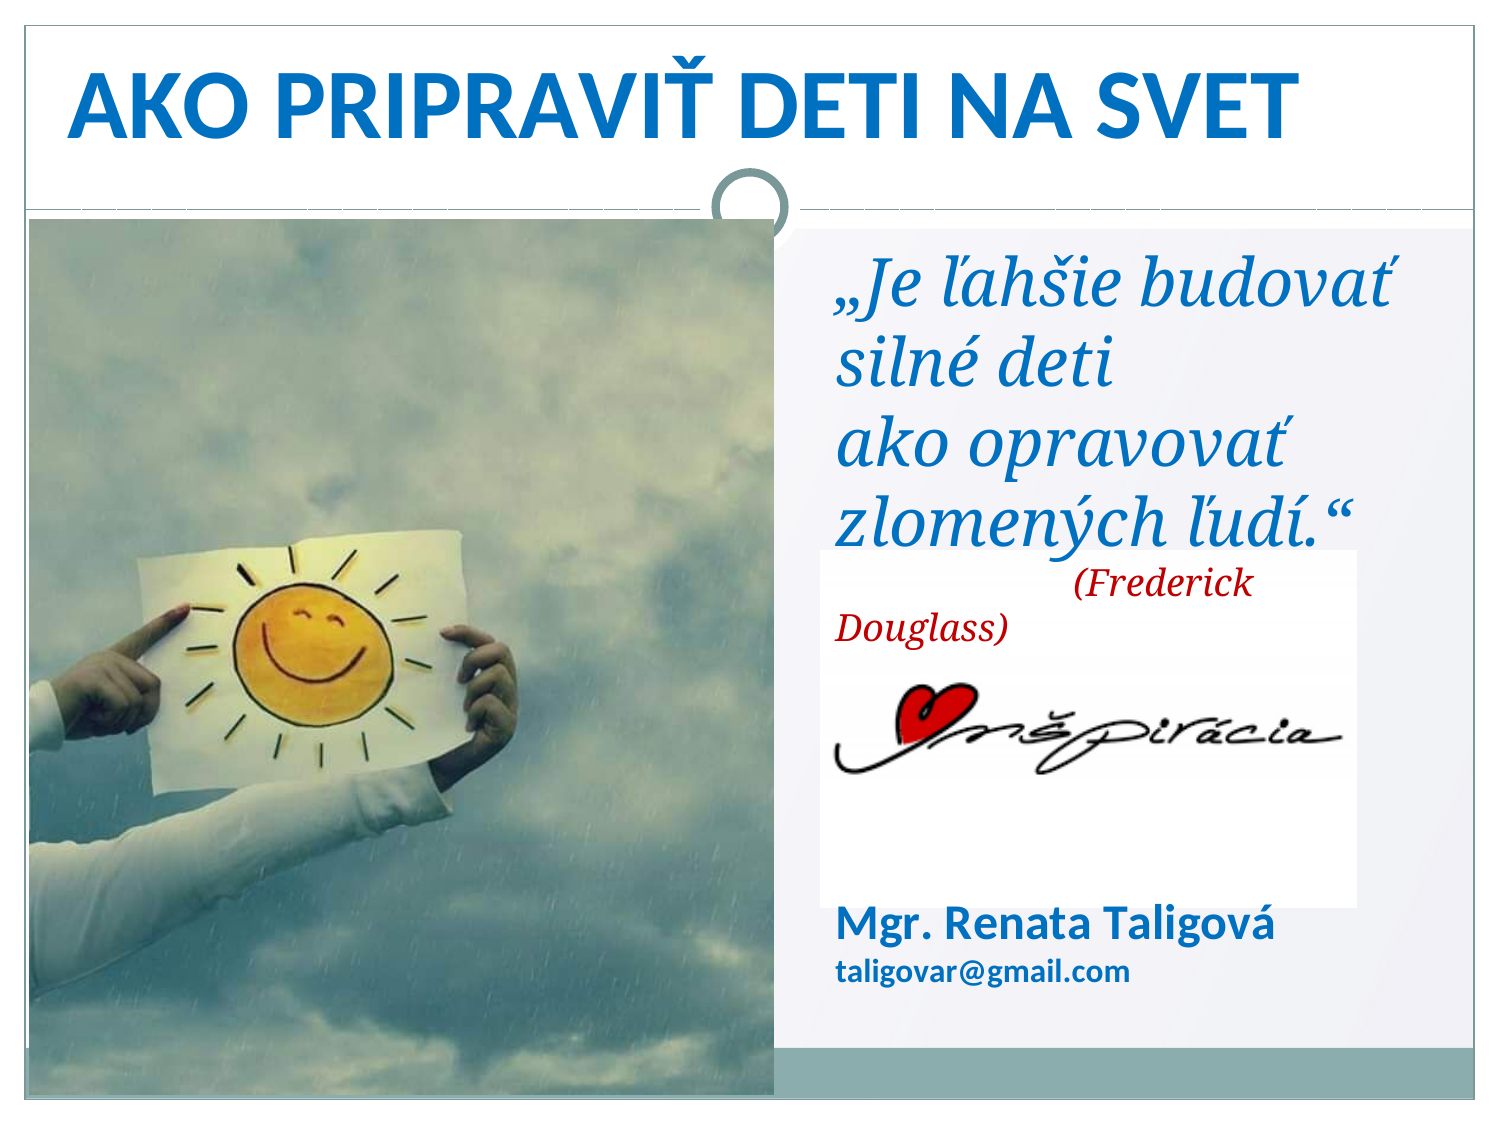

AKO PRIPRAVIŤ DETI NA SVET
„Je ľahšie budovať
silné deti
ako opravovať
zlomených ľudí.“
	 (Frederick Douglass)
Mgr. Renata Taligová
taligovar@gmail.com